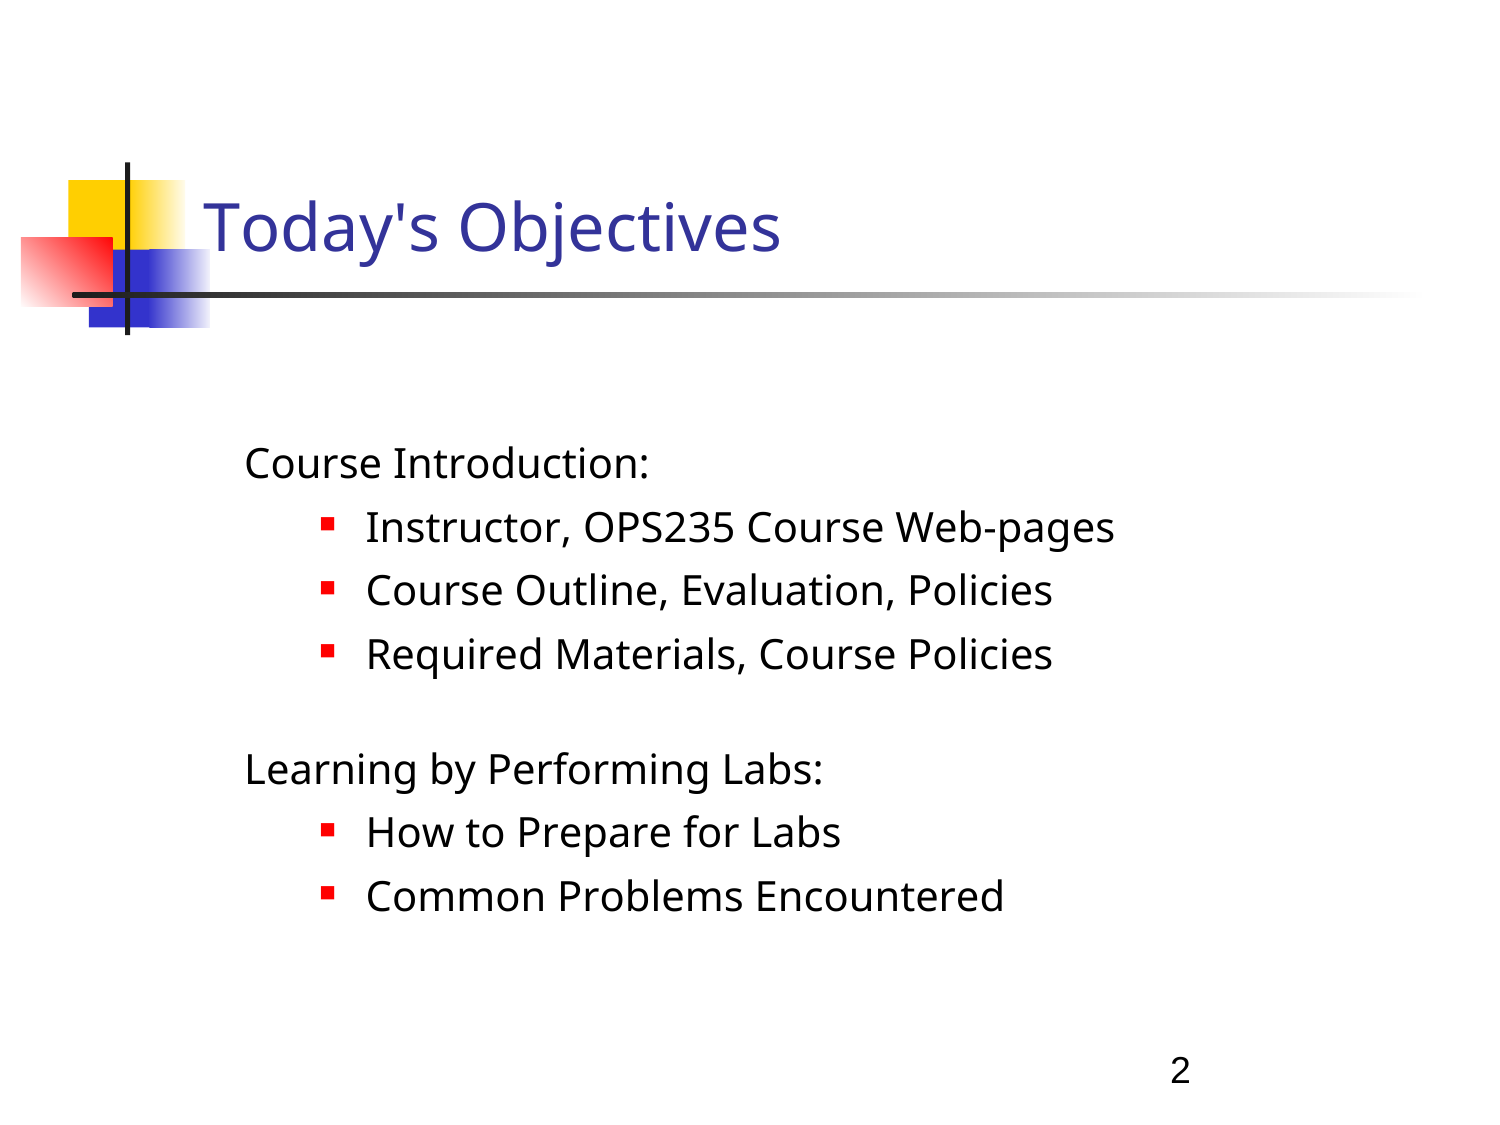

# Today's Objectives
Course Introduction:
Instructor, OPS235 Course Web-pages
Course Outline, Evaluation, Policies
Required Materials, Course Policies
Learning by Performing Labs:
How to Prepare for Labs
Common Problems Encountered
2